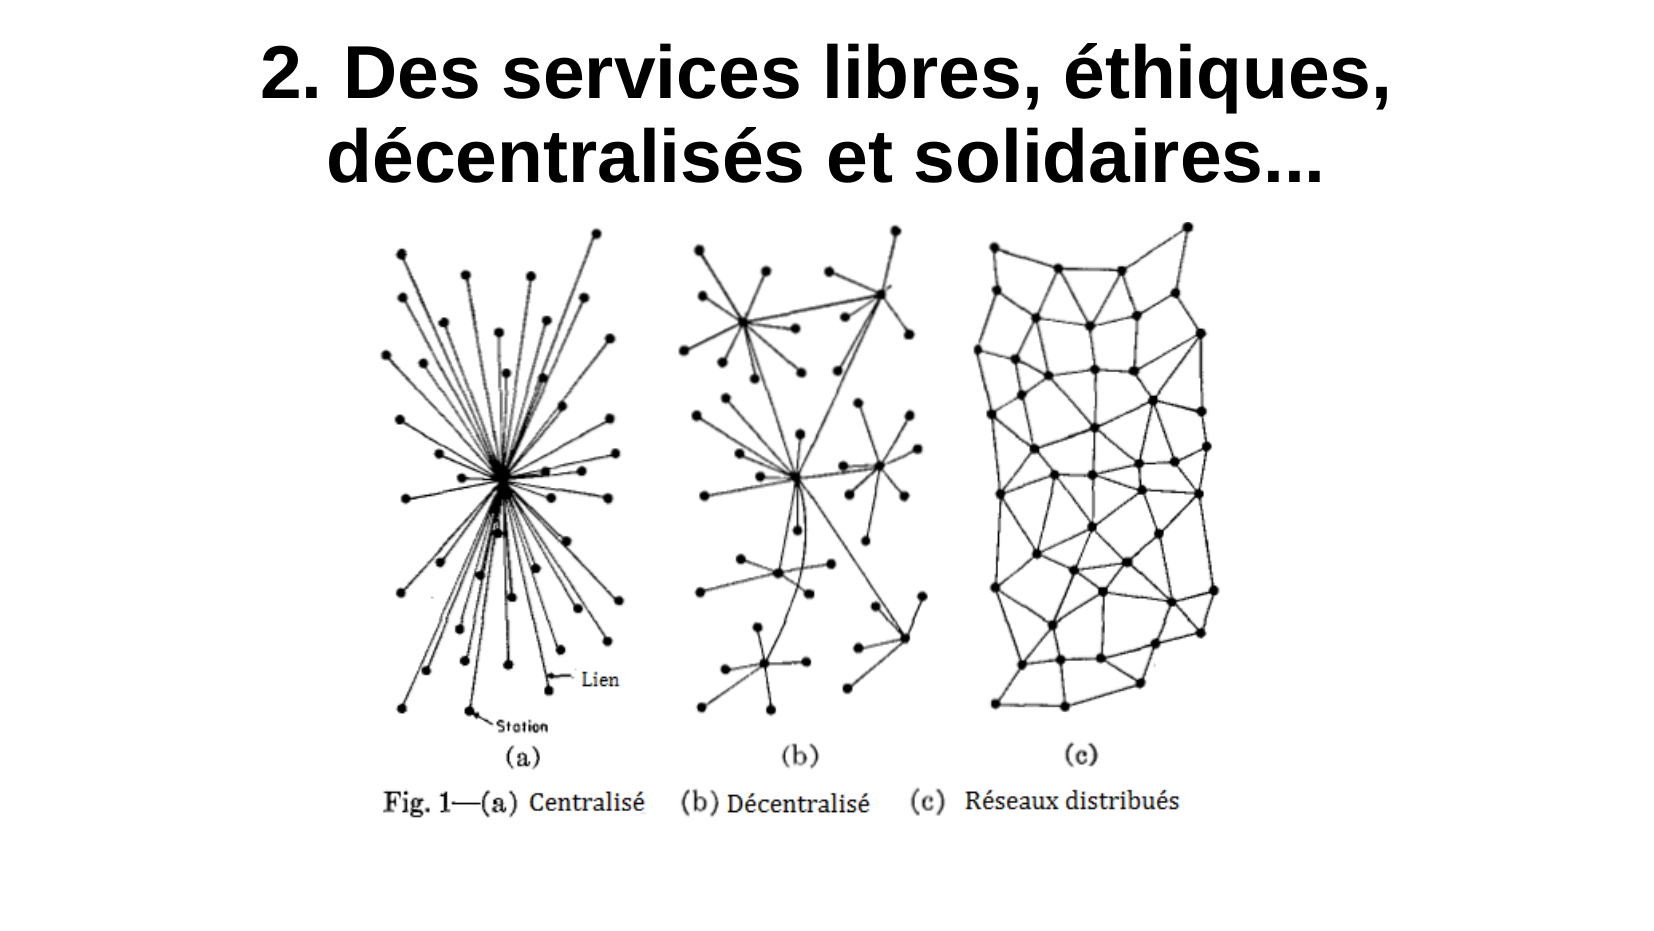

# 2. Des services libres, éthiques, décentralisés et solidaires...